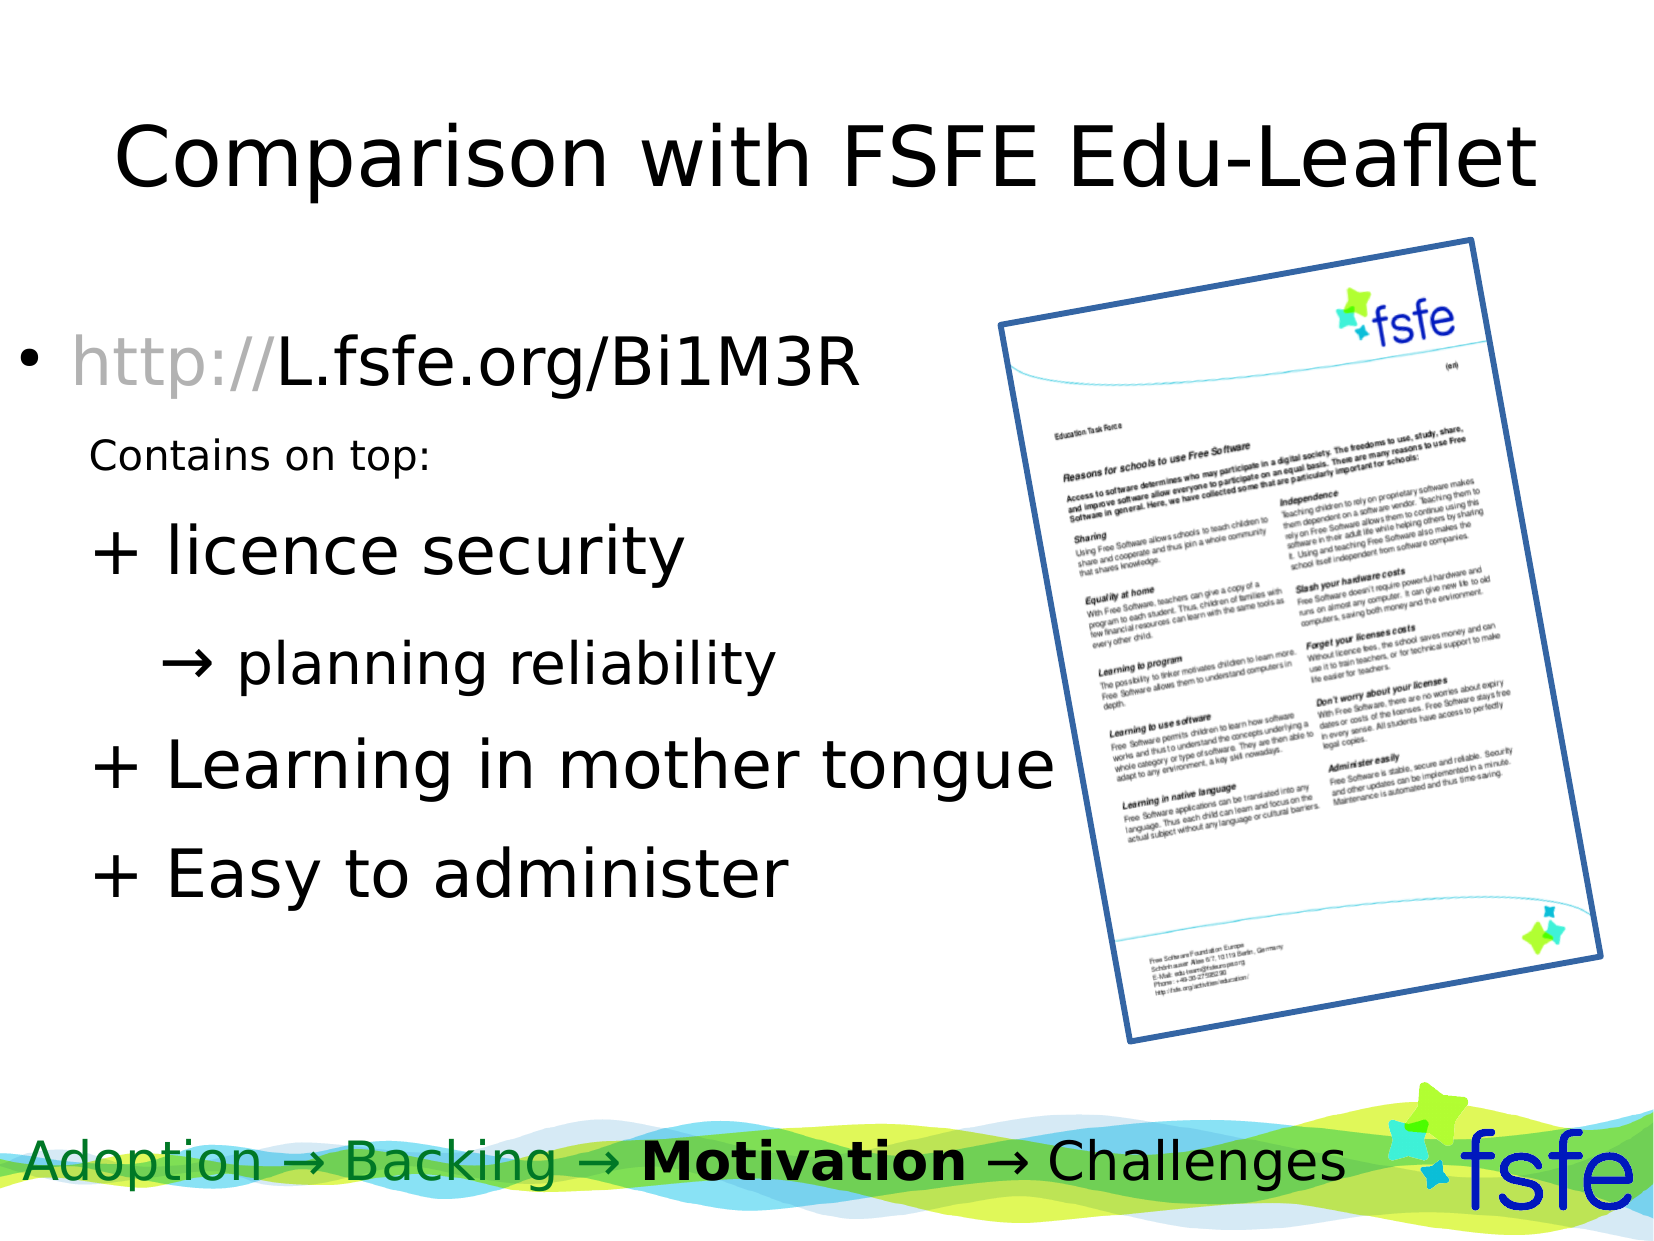

# Comparison with FSFE Edu-Leaflet
http://L.fsfe.org/Bi1M3R
Contains on top:
+ licence security
→ planning reliability
+ Learning in mother tongue
+ Easy to administer
Adoption → Backing → Motivation → Challenges